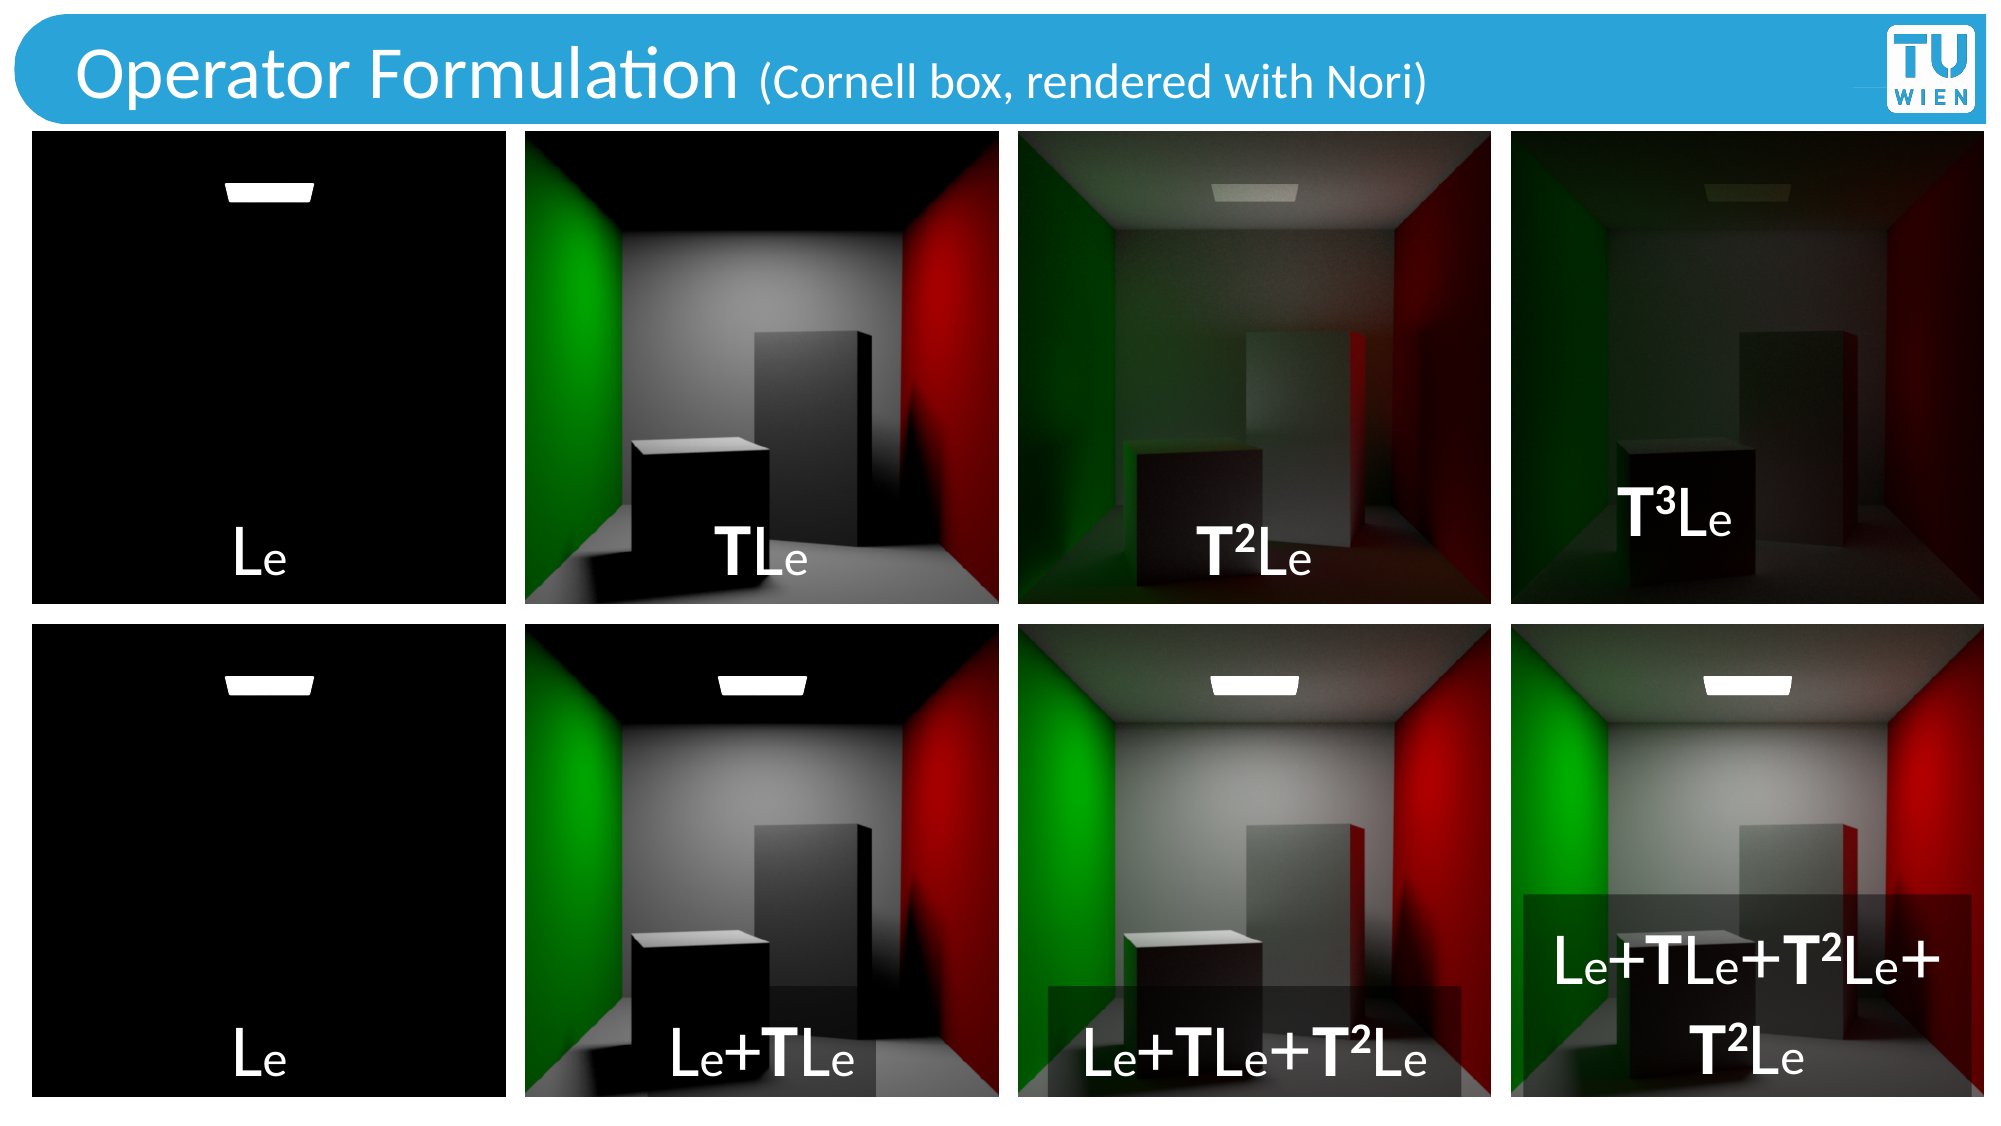

# Operator Formulation (Cornell box, rendered with Nori)
T3Le
Le
TLe
T2Le
Le+TLe+T2Le+T2Le
Le
Le+TLe
Le+TLe+T2Le
Adam Celarek